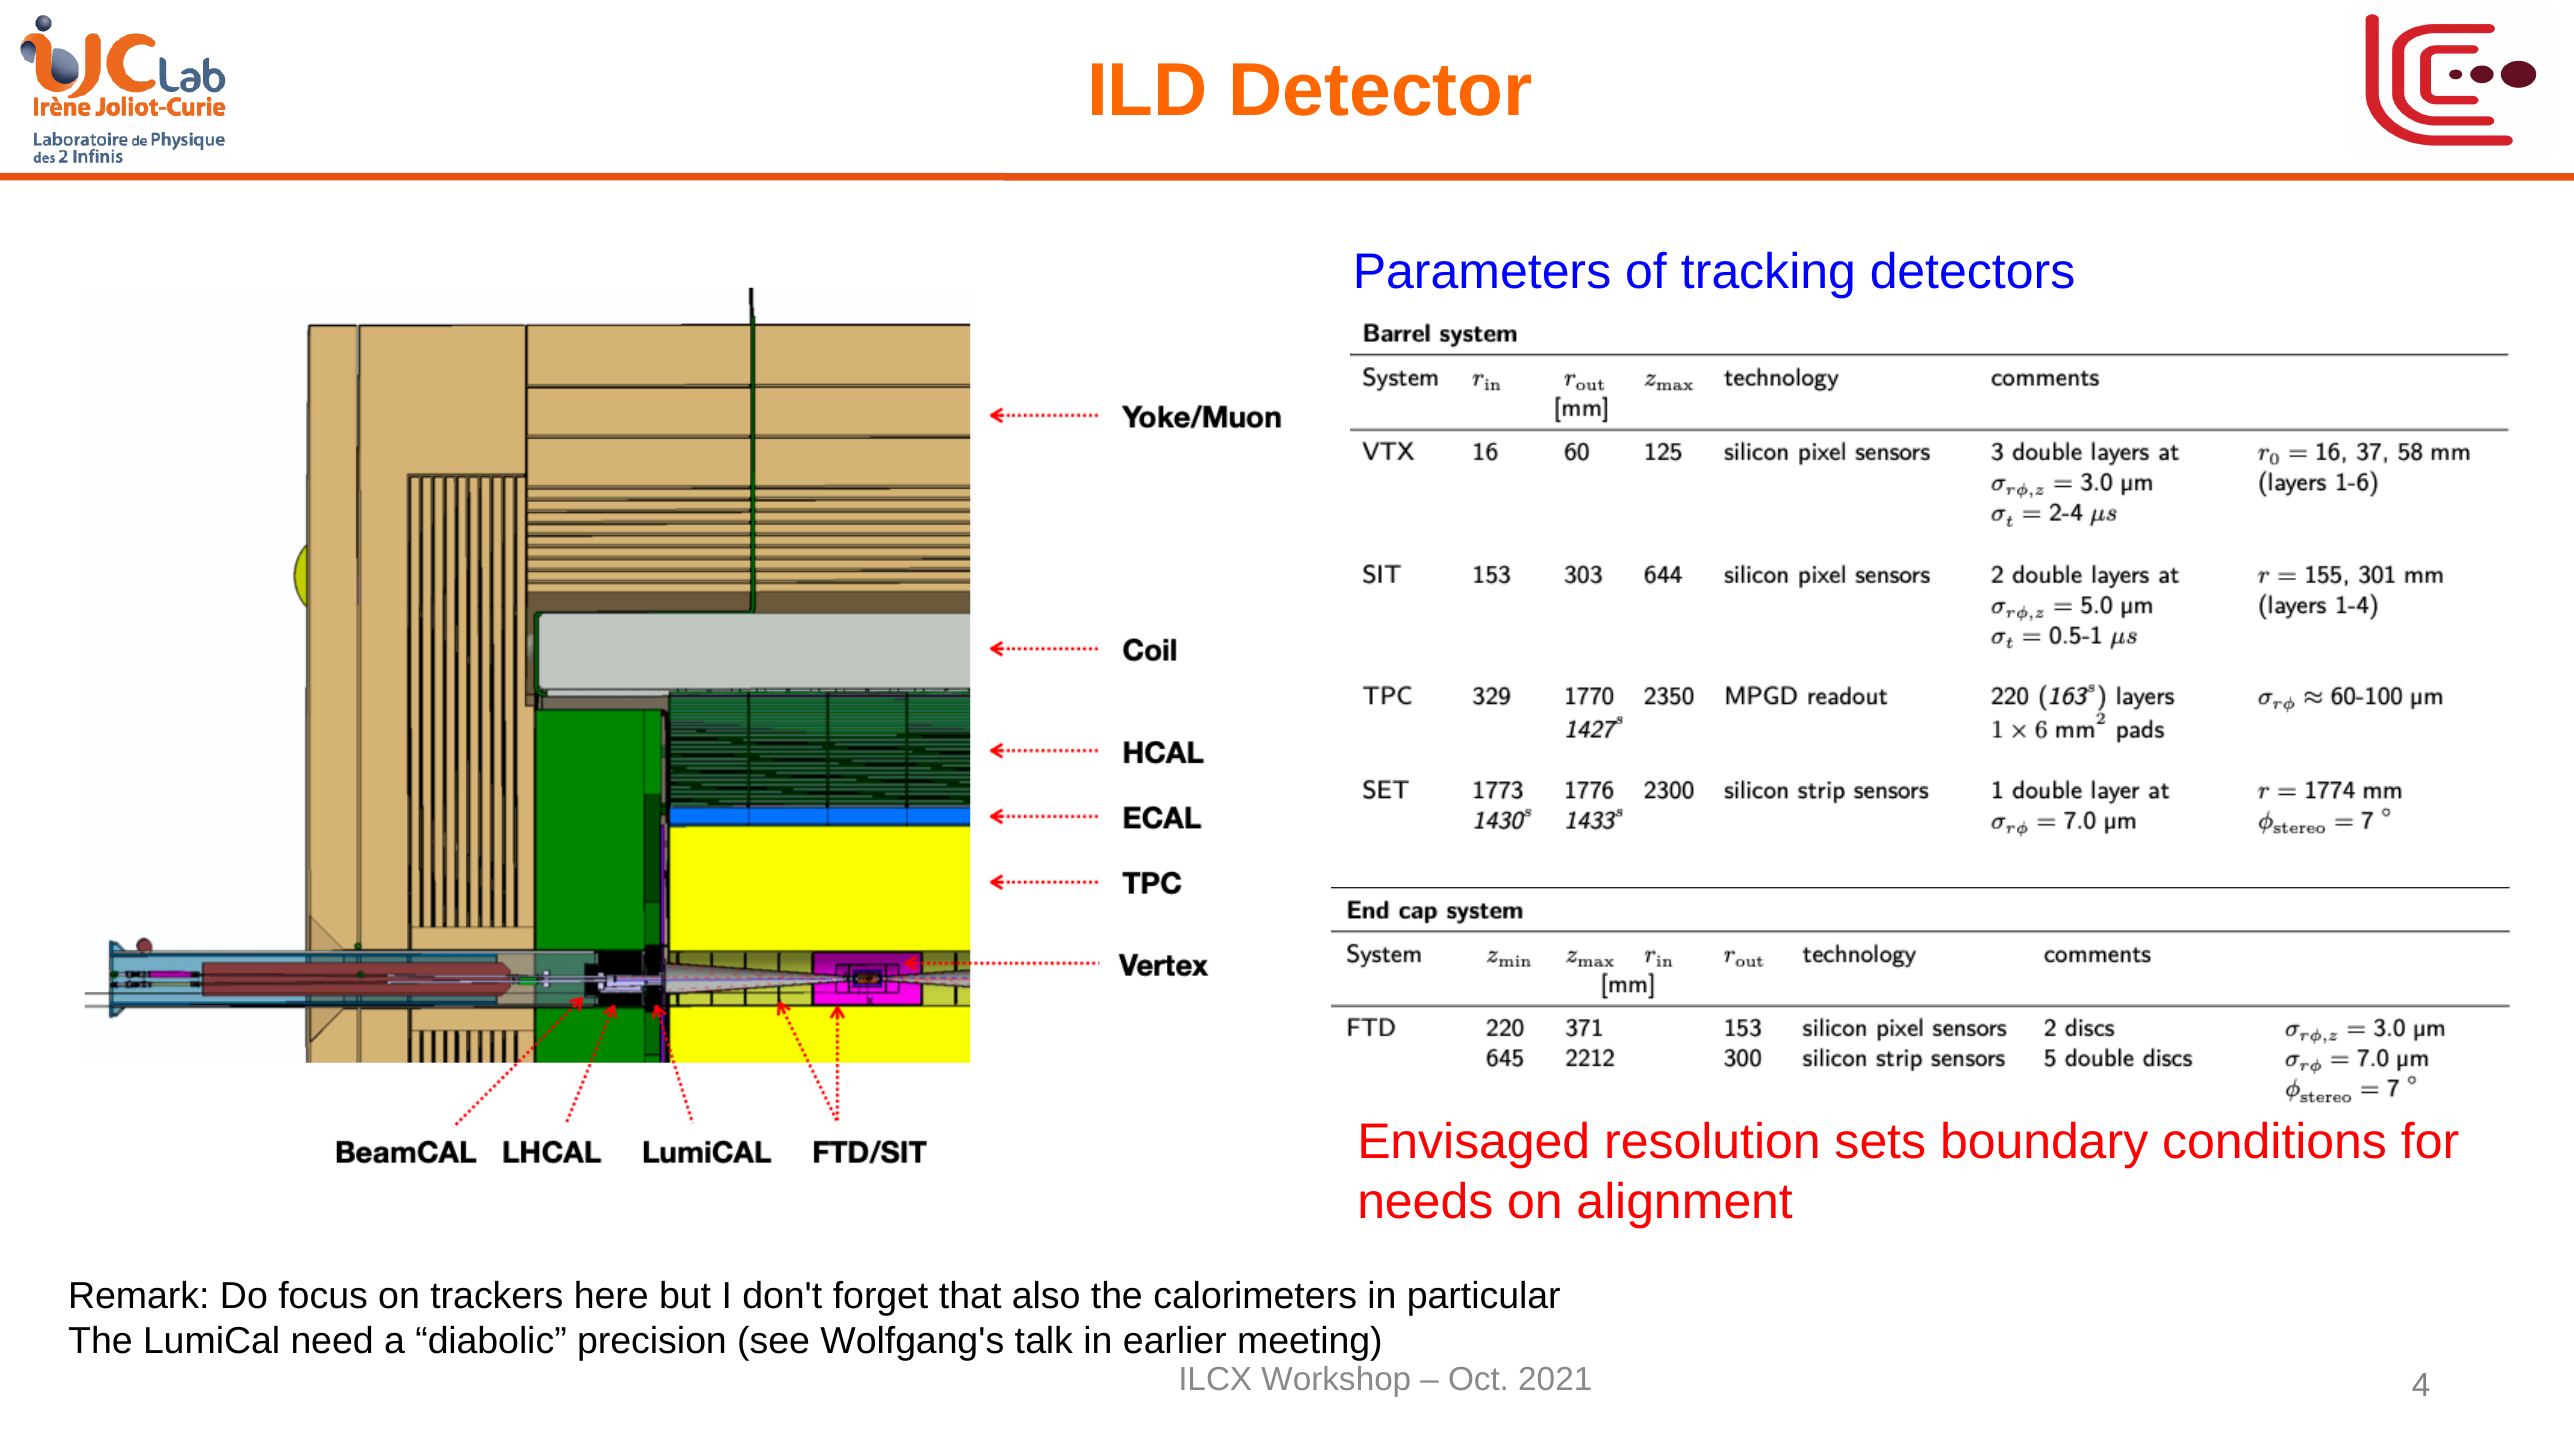

# ILD Detector
Parameters of tracking detectors
Envisaged resolution sets boundary conditions for
needs on alignment
Remark: Do focus on trackers here but I don't forget that also the calorimeters in particular
The LumiCal need a “diabolic” precision (see Wolfgang's talk in earlier meeting)
4